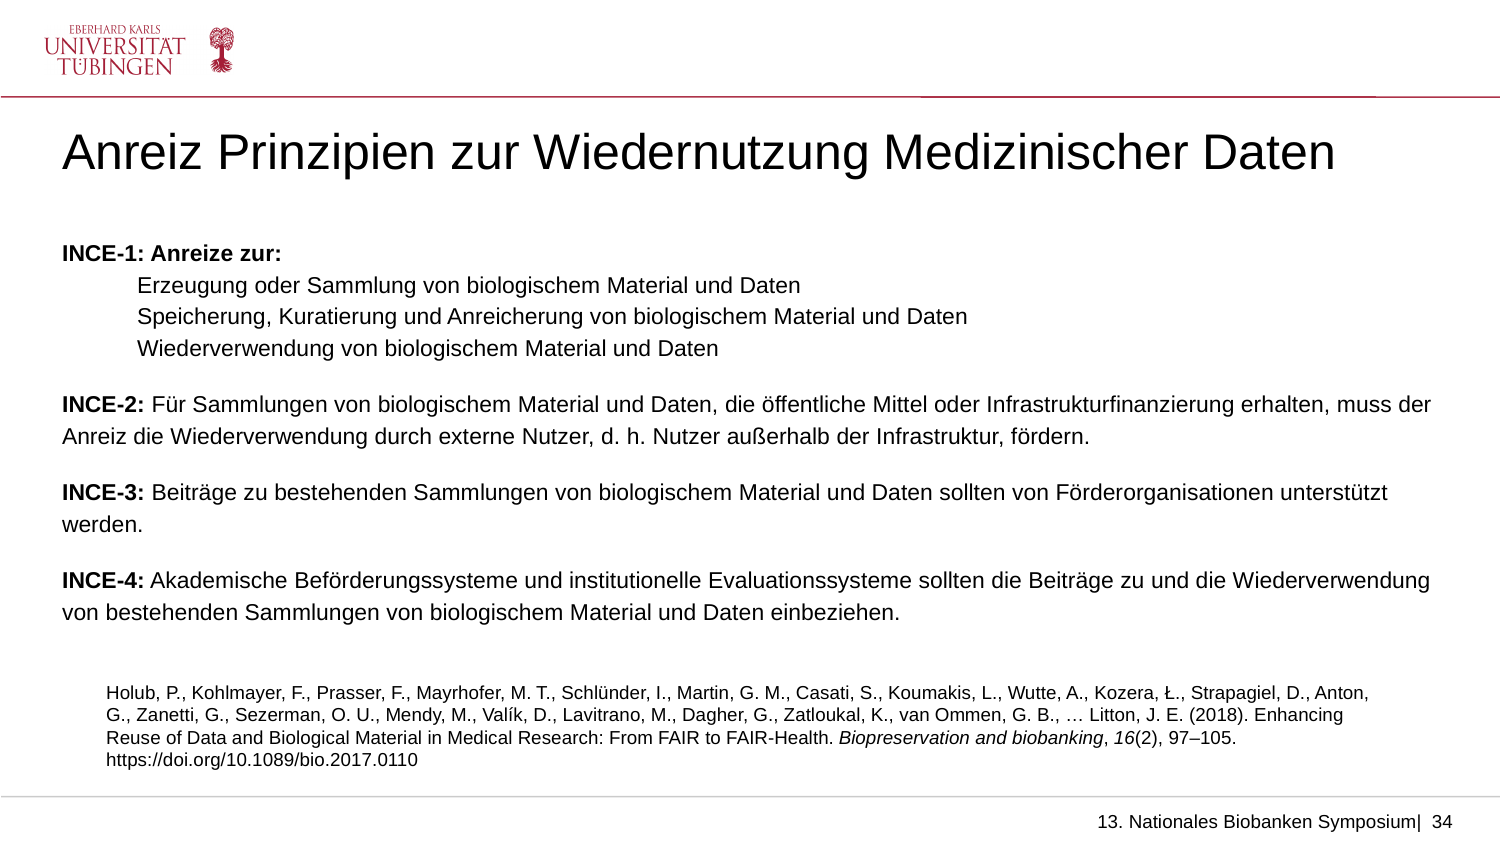

Anreiz Prinzipien zur Wiedernutzung Medizinischer Daten
# INCE-1: Anreize zur: Erzeugung oder Sammlung von biologischem Material und Daten Speicherung, Kuratierung und Anreicherung von biologischem Material und Daten Wiederverwendung von biologischem Material und Daten
INCE-2: Für Sammlungen von biologischem Material und Daten, die öffentliche Mittel oder Infrastrukturfinanzierung erhalten, muss der Anreiz die Wiederverwendung durch externe Nutzer, d. h. Nutzer außerhalb der Infrastruktur, fördern.
INCE-3: Beiträge zu bestehenden Sammlungen von biologischem Material und Daten sollten von Förderorganisationen unterstützt werden.
INCE-4: Akademische Beförderungssysteme und institutionelle Evaluationssysteme sollten die Beiträge zu und die Wiederverwendung von bestehenden Sammlungen von biologischem Material und Daten einbeziehen.
Holub, P., Kohlmayer, F., Prasser, F., Mayrhofer, M. T., Schlünder, I., Martin, G. M., Casati, S., Koumakis, L., Wutte, A., Kozera, Ł., Strapagiel, D., Anton, G., Zanetti, G., Sezerman, O. U., Mendy, M., Valík, D., Lavitrano, M., Dagher, G., Zatloukal, K., van Ommen, G. B., … Litton, J. E. (2018). Enhancing Reuse of Data and Biological Material in Medical Research: From FAIR to FAIR-Health. Biopreservation and biobanking, 16(2), 97–105. https://doi.org/10.1089/bio.2017.0110